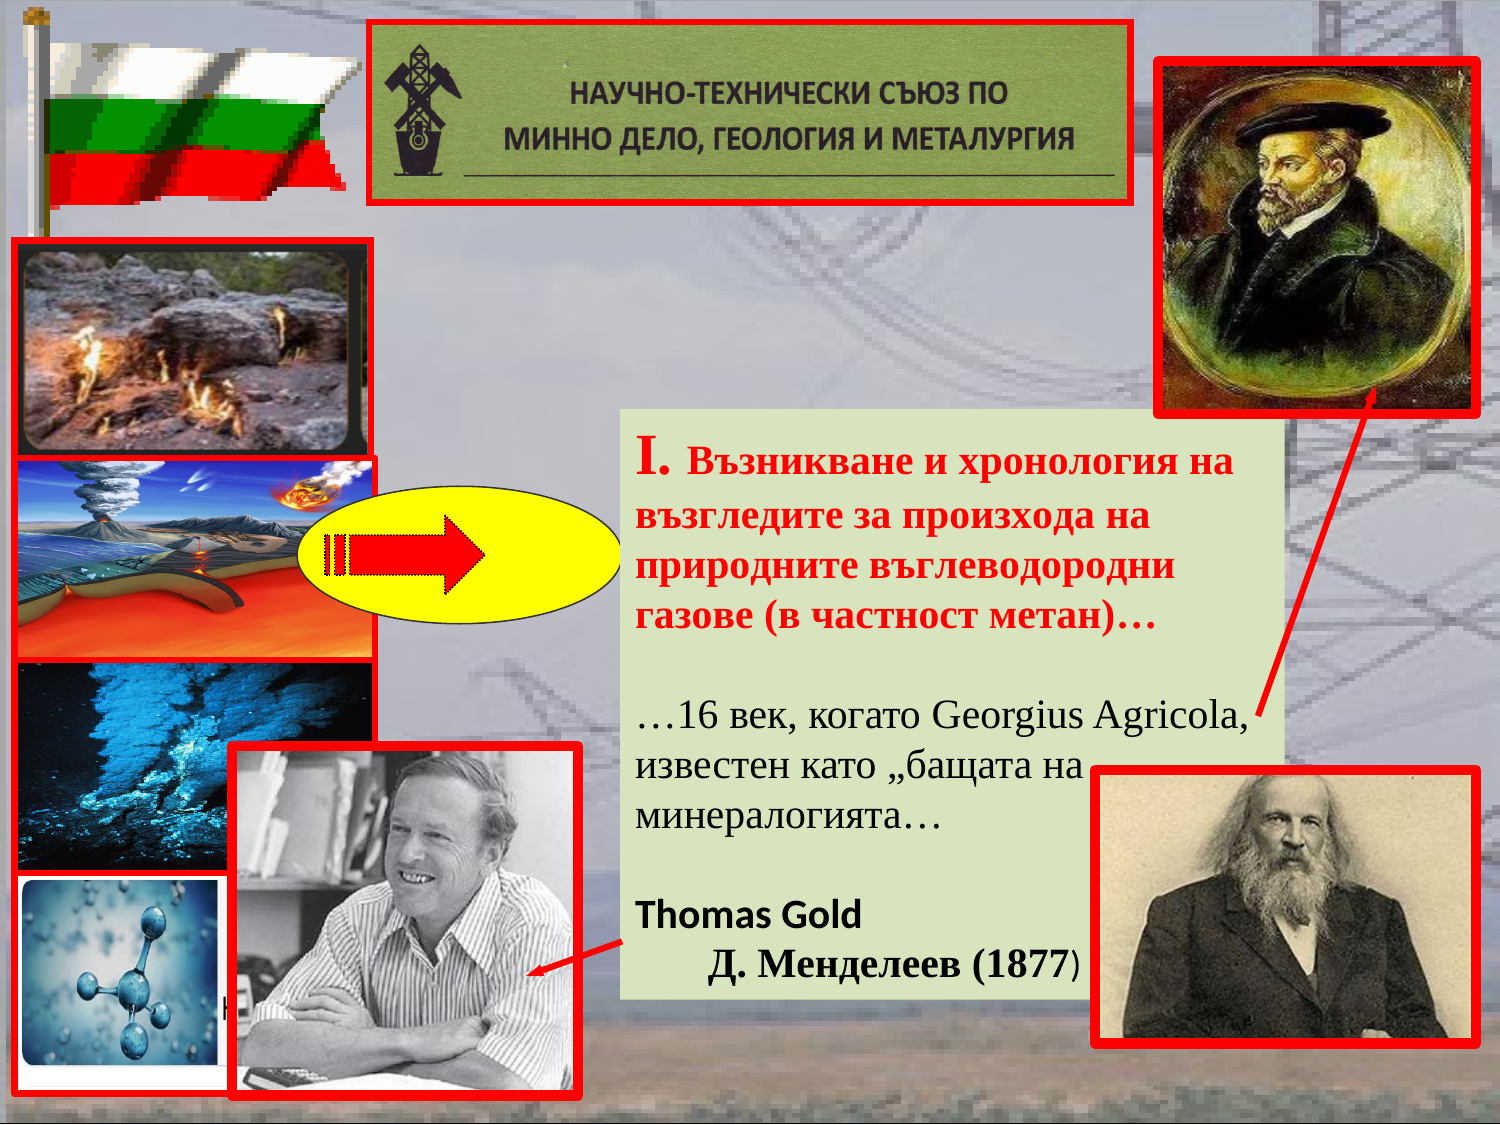

I. Възникване и хронология на възгледите за произхода на природните въглеводородни газове (в частност метан)…
…16 век, когато Georgius Agricola, известен като „бащата на минералогията…
Thomas Gold
Д. Менделеев (1877)